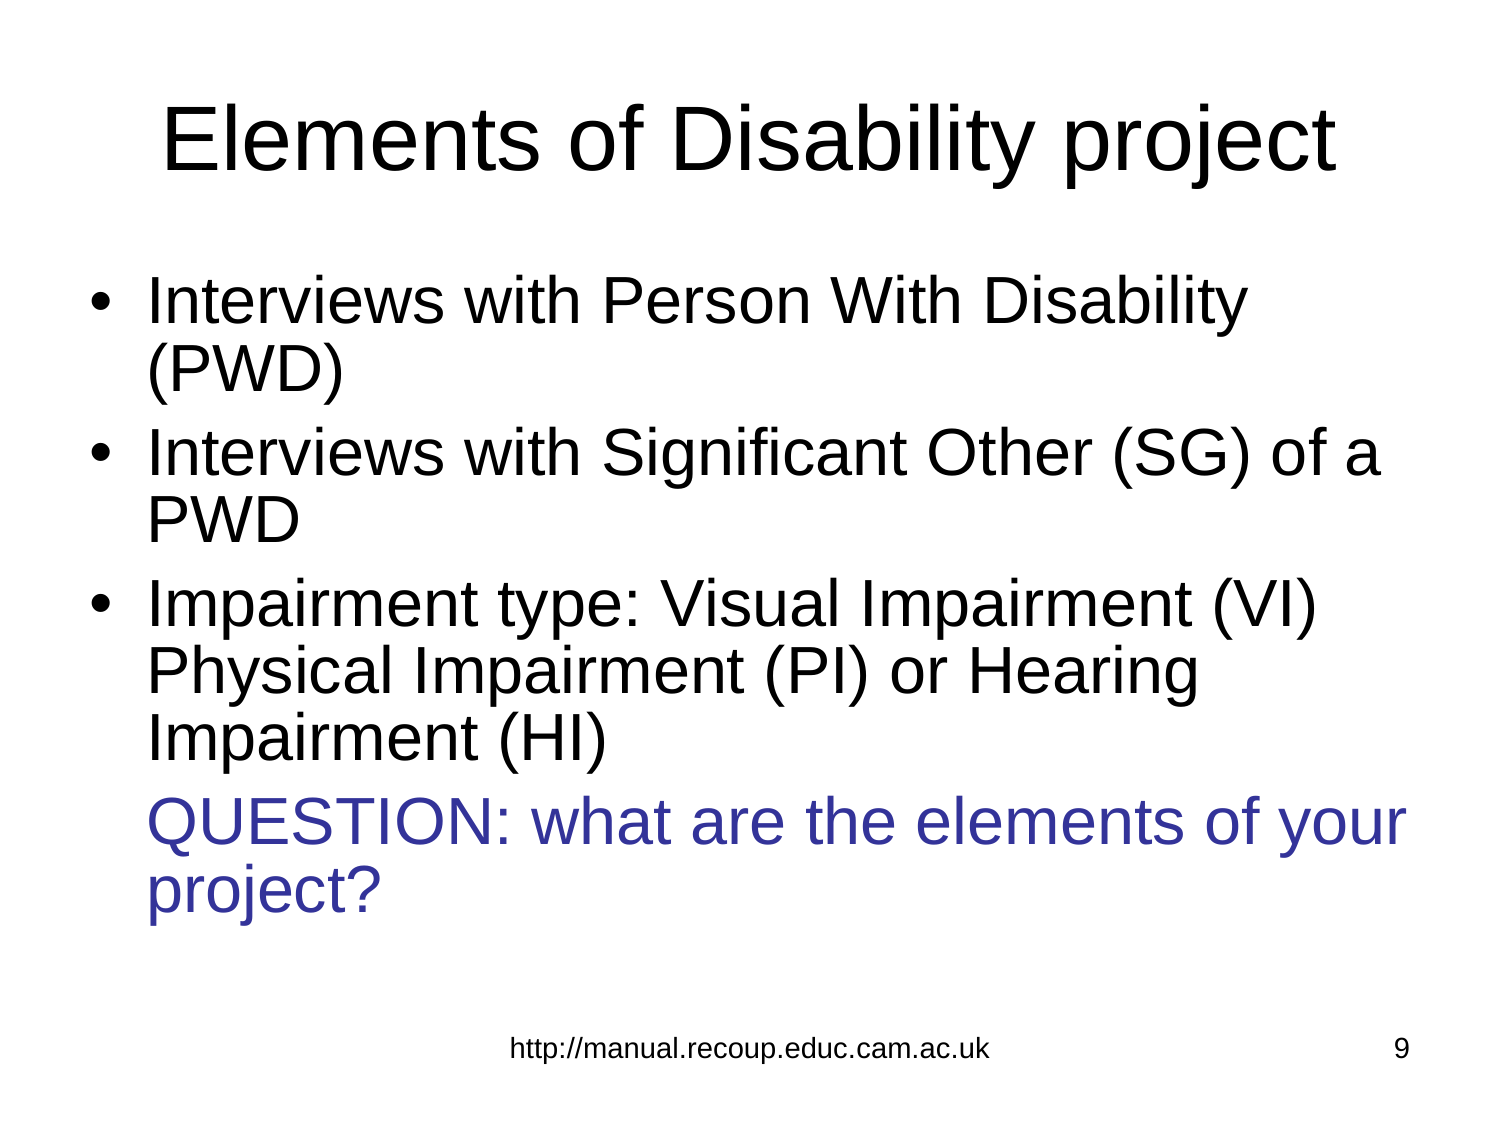

# Elements of Disability project
Interviews with Person With Disability (PWD)
Interviews with Significant Other (SG) of a PWD
Impairment type: Visual Impairment (VI) Physical Impairment (PI) or Hearing Impairment (HI)
	QUESTION: what are the elements of your project?
http://manual.recoup.educ.cam.ac.uk
9